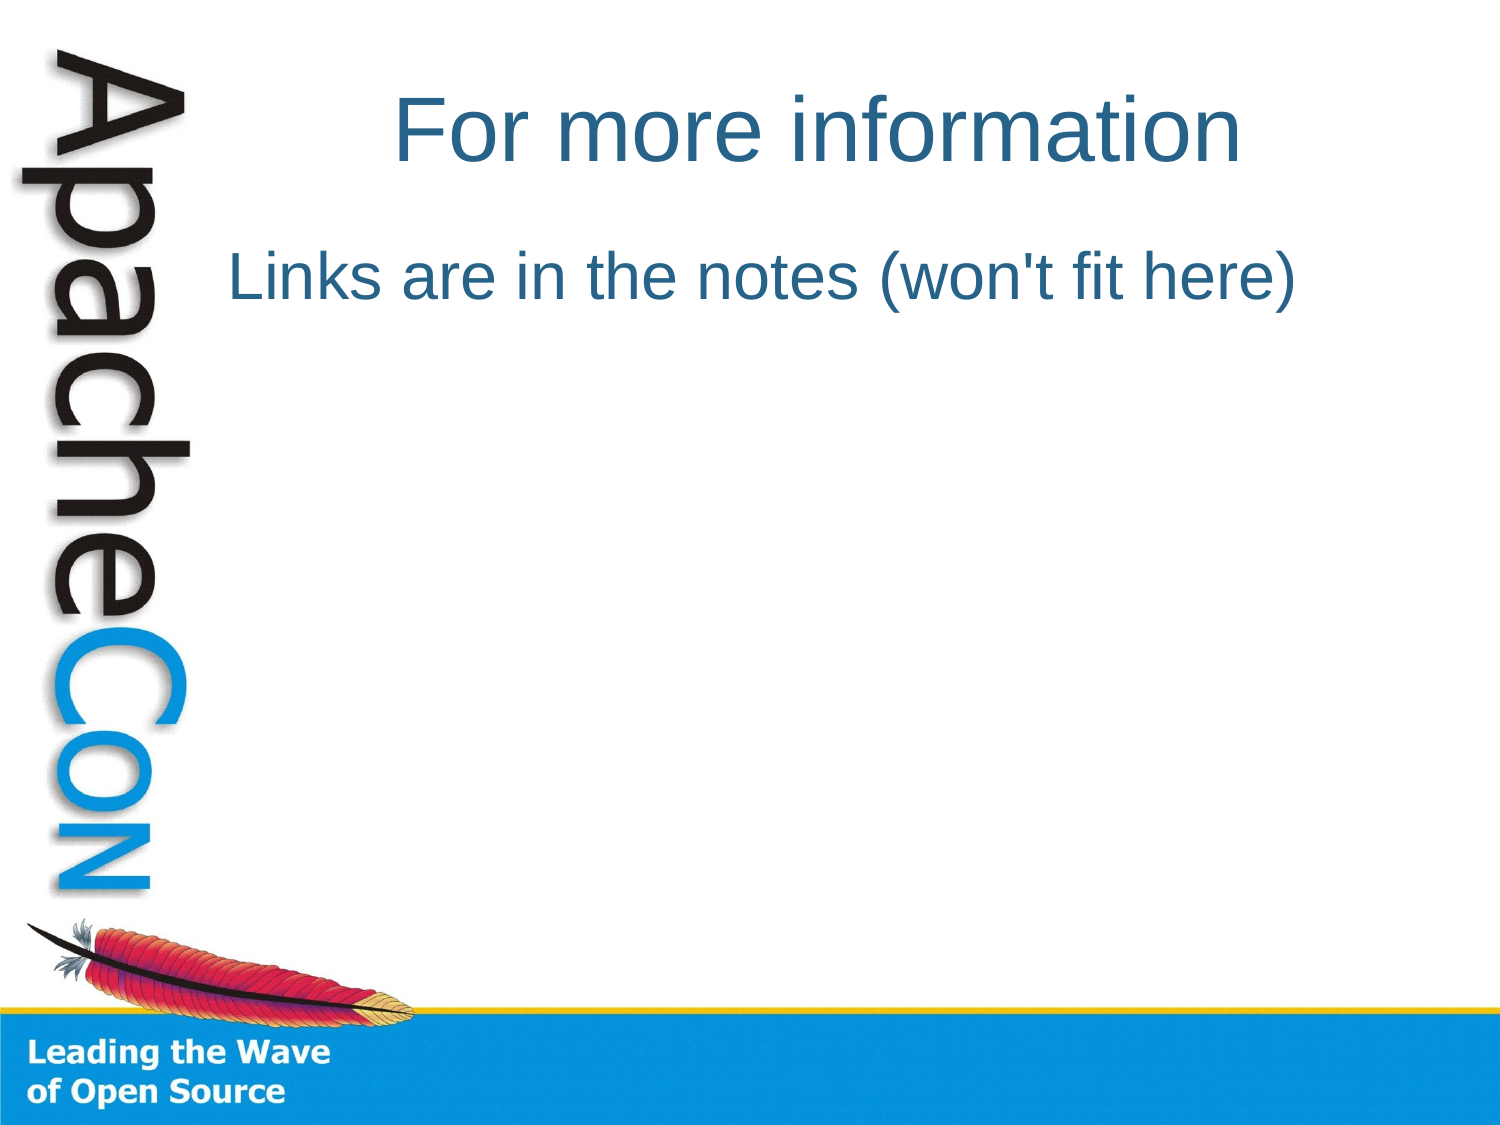

# For more information
Links are in the notes (won't fit here)